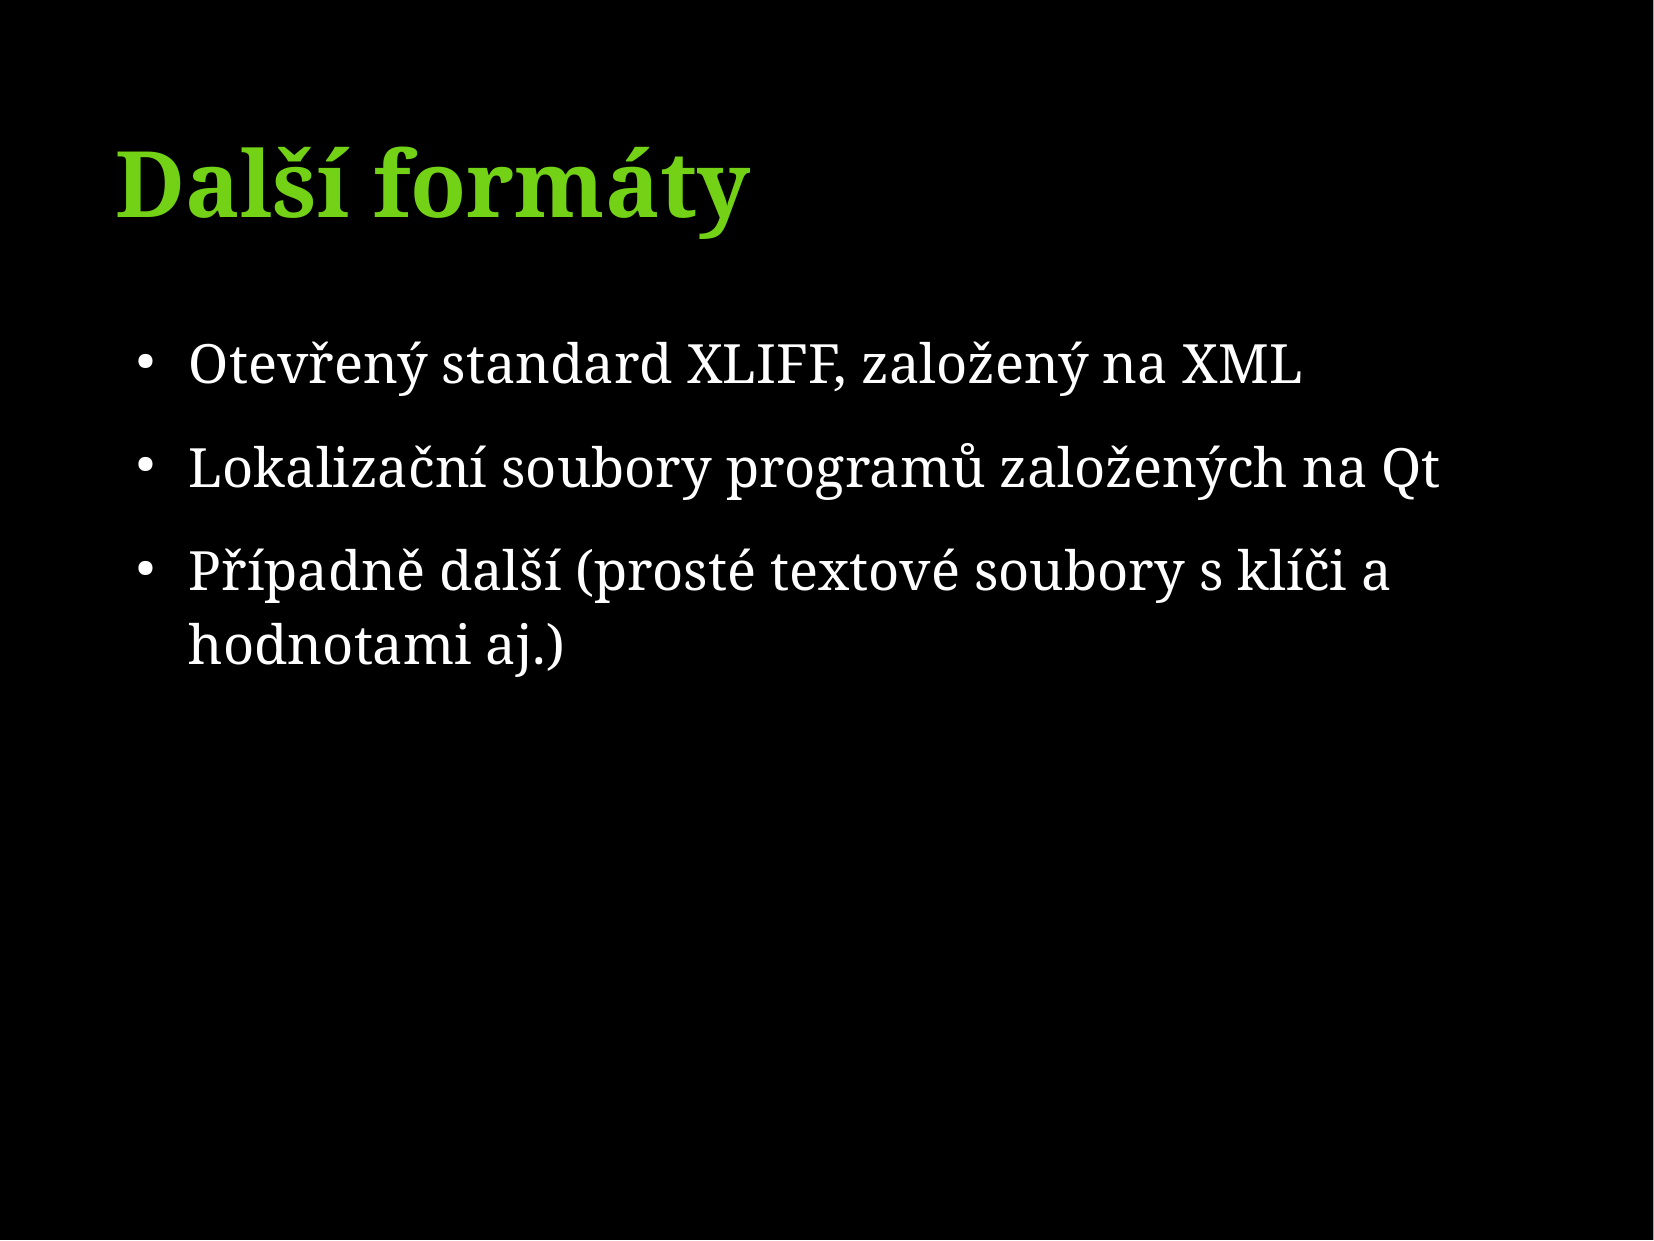

# Další formáty
Otevřený standard XLIFF, založený na XML
Lokalizační soubory programů založených na Qt
Případně další (prosté textové soubory s klíči a hodnotami aj.)